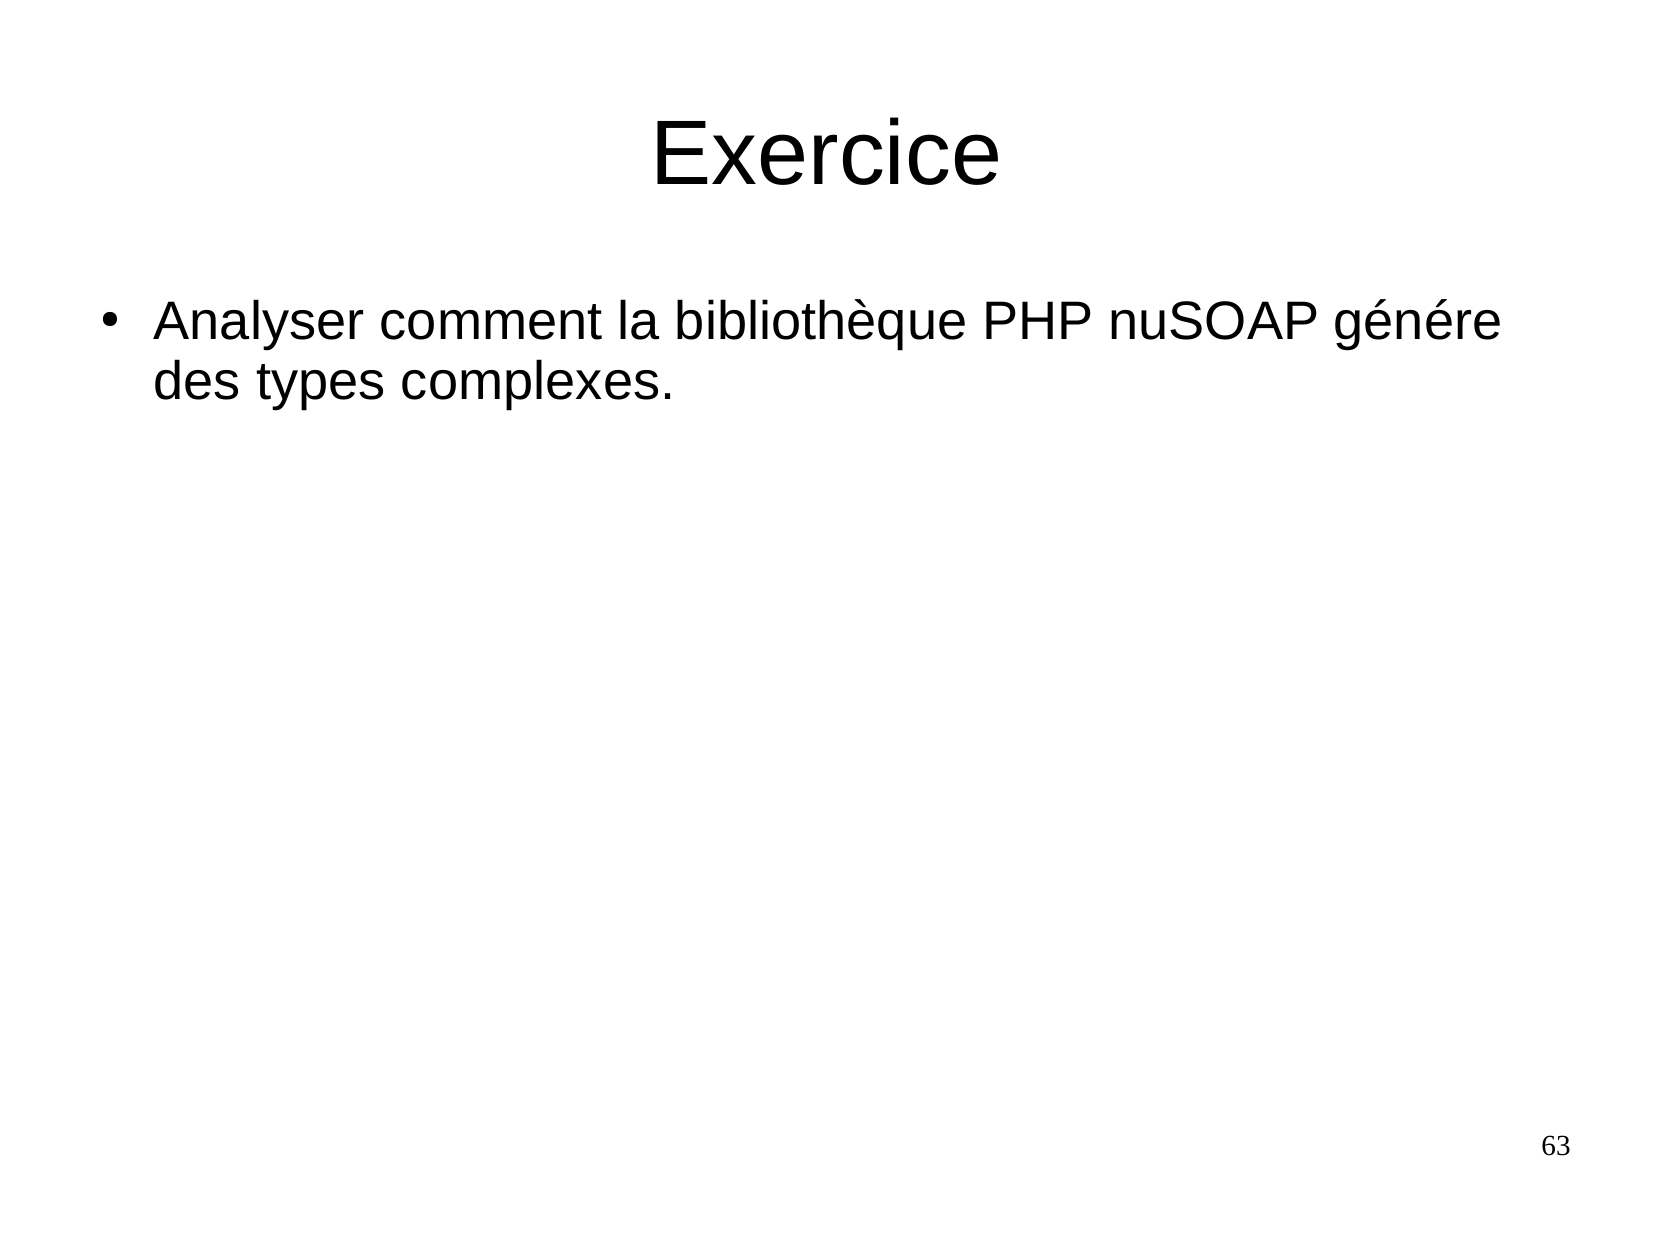

# Exercice
Analyser comment la bibliothèque PHP nuSOAP génére des types complexes.
63